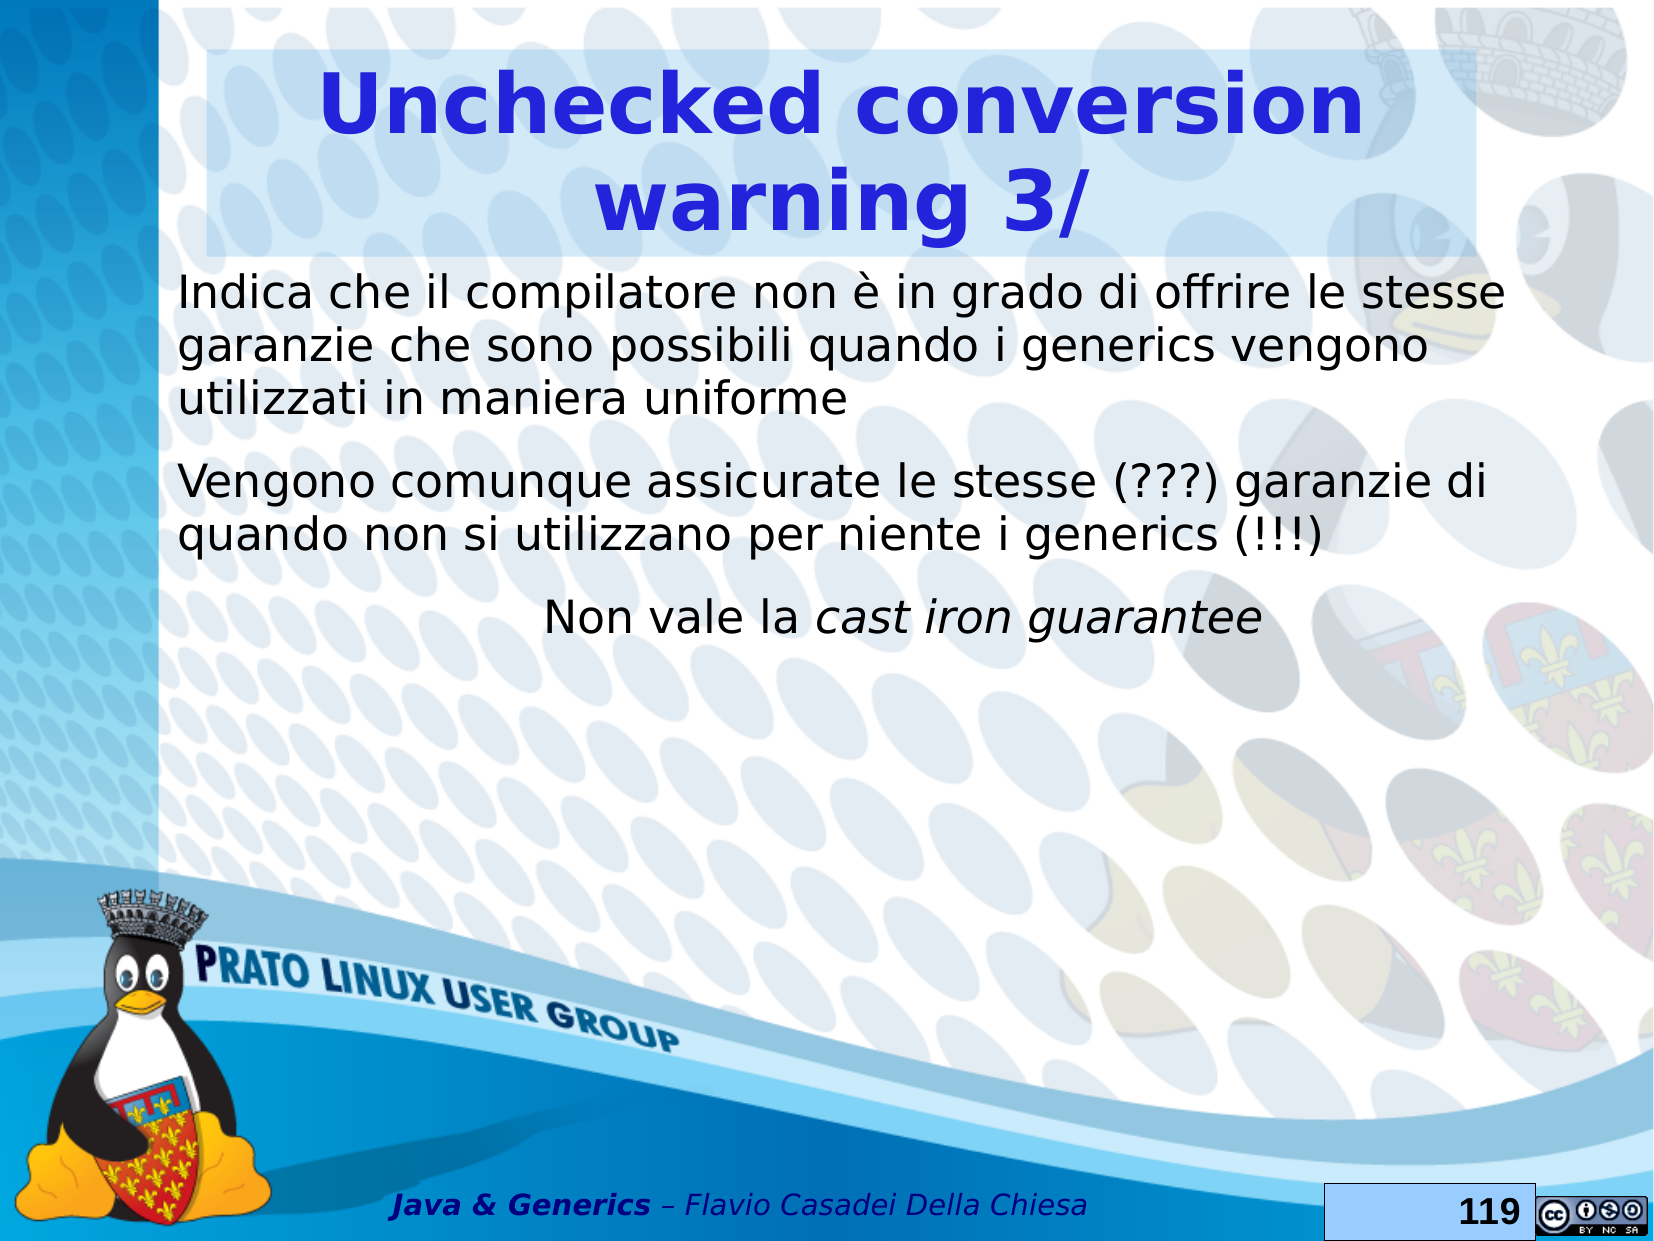

# Unchecked conversion warning 3/
Indica che il compilatore non è in grado di offrire le stesse garanzie che sono possibili quando i generics vengono utilizzati in maniera uniforme
Vengono comunque assicurate le stesse (???) garanzie di quando non si utilizzano per niente i generics (!!!)
Non vale la cast iron guarantee